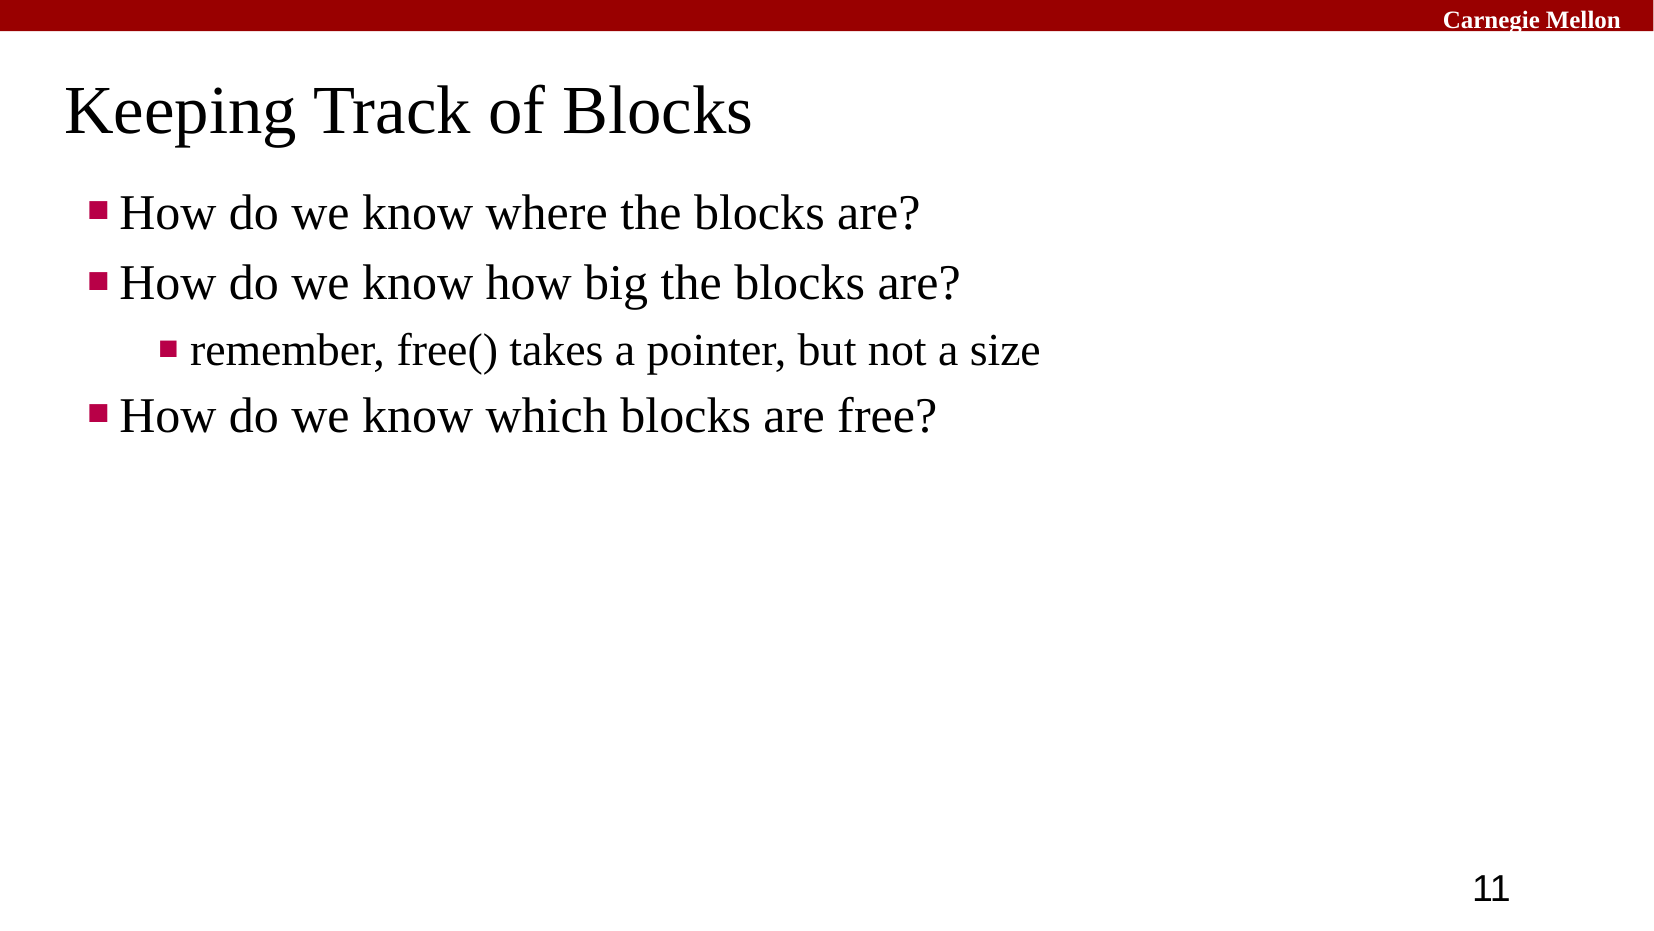

# Keeping Track of Blocks
How do we know where the blocks are?
How do we know how big the blocks are?
remember, free() takes a pointer, but not a size
How do we know which blocks are free?